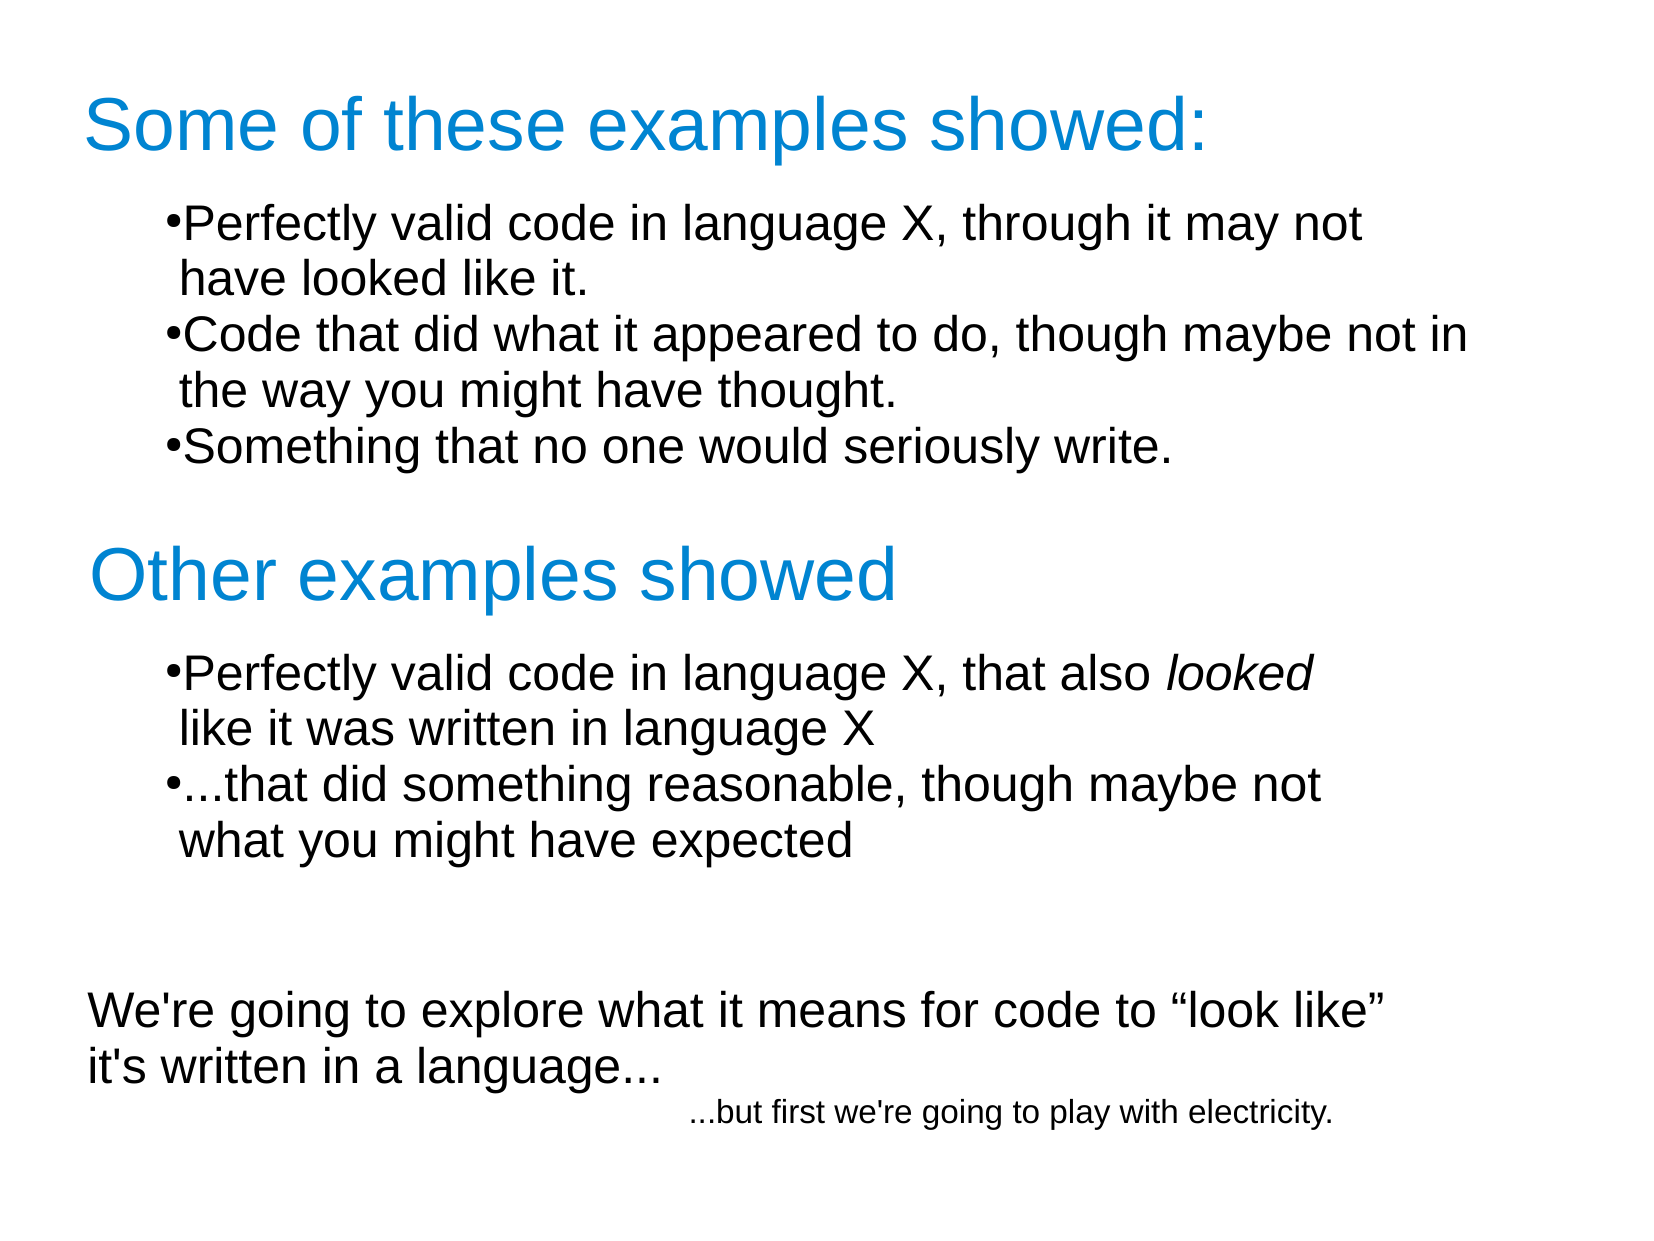

Some of these examples showed:
Perfectly valid code in language X, through it may not
 have looked like it.
Code that did what it appeared to do, though maybe not in
 the way you might have thought.
Something that no one would seriously write.
Other examples showed
Perfectly valid code in language X, that also looked
 like it was written in language X
...that did something reasonable, though maybe not
 what you might have expected
We're going to explore what it means for code to “look like”
it's written in a language...
 ...but first we're going to play with electricity.